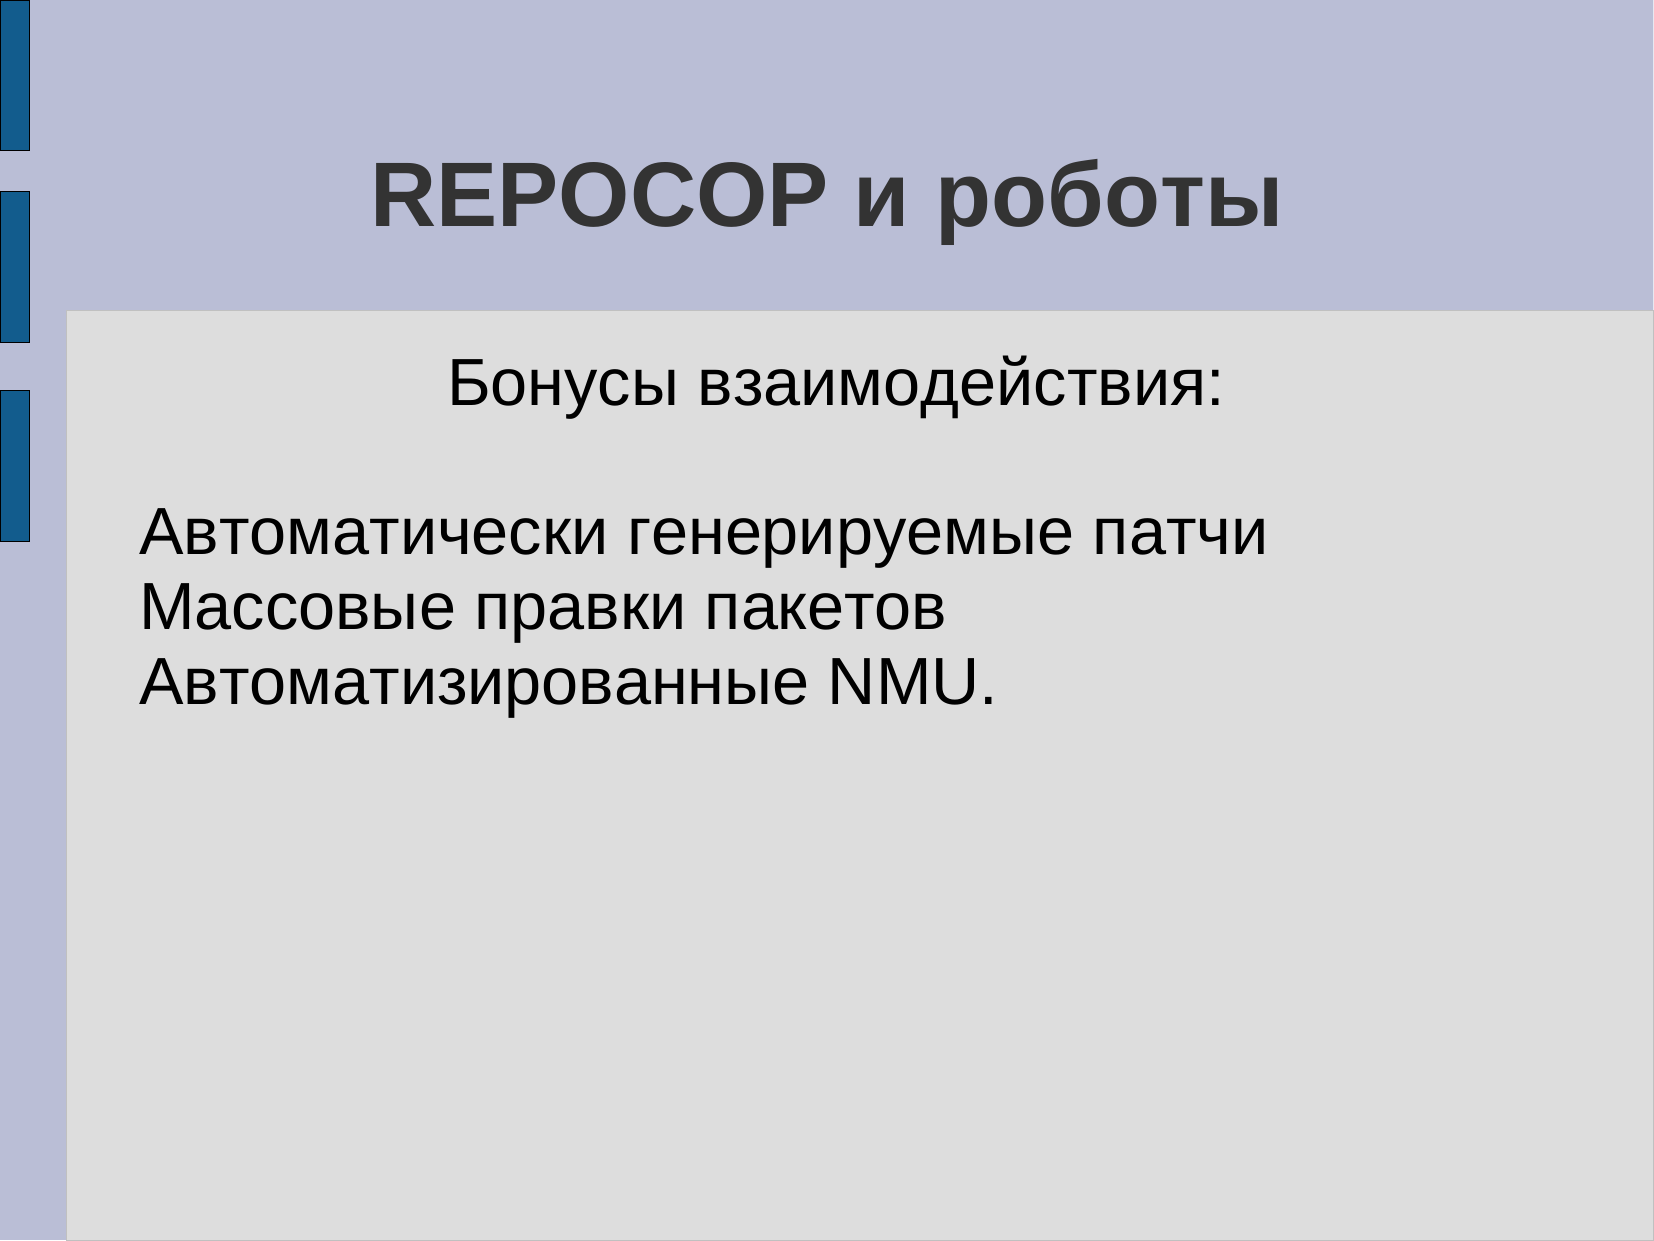

# REPOCOP и роботы
Бонусы взаимодействия:
Автоматически генерируемые патчи
Массовые правки пакетов
Автоматизированные NMU.